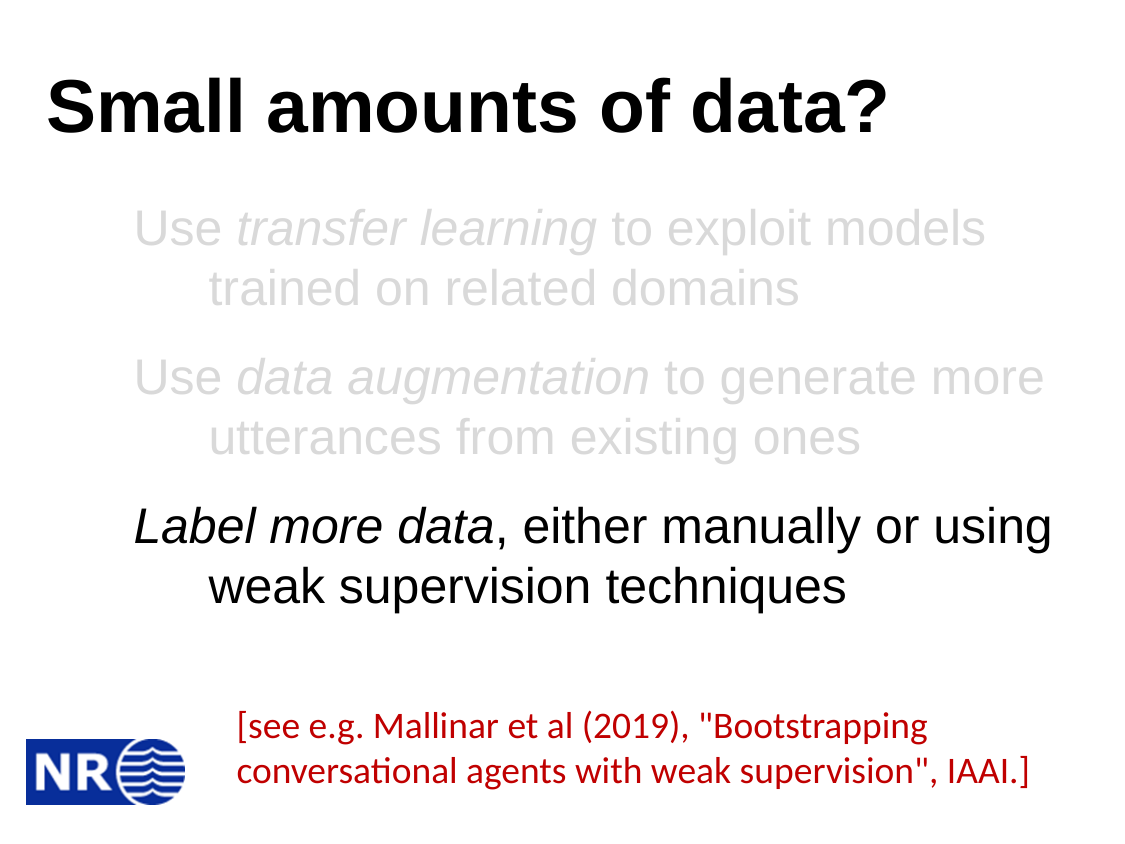

# Small amounts of data?
Use transfer learning to exploit models trained on related domains
Use data augmentation to generate more utterances from existing ones
Label more data, either manually or using weak supervision techniques
[see e.g. Mallinar et al (2019), "Bootstrapping conversational agents with weak supervision", IAAI.]